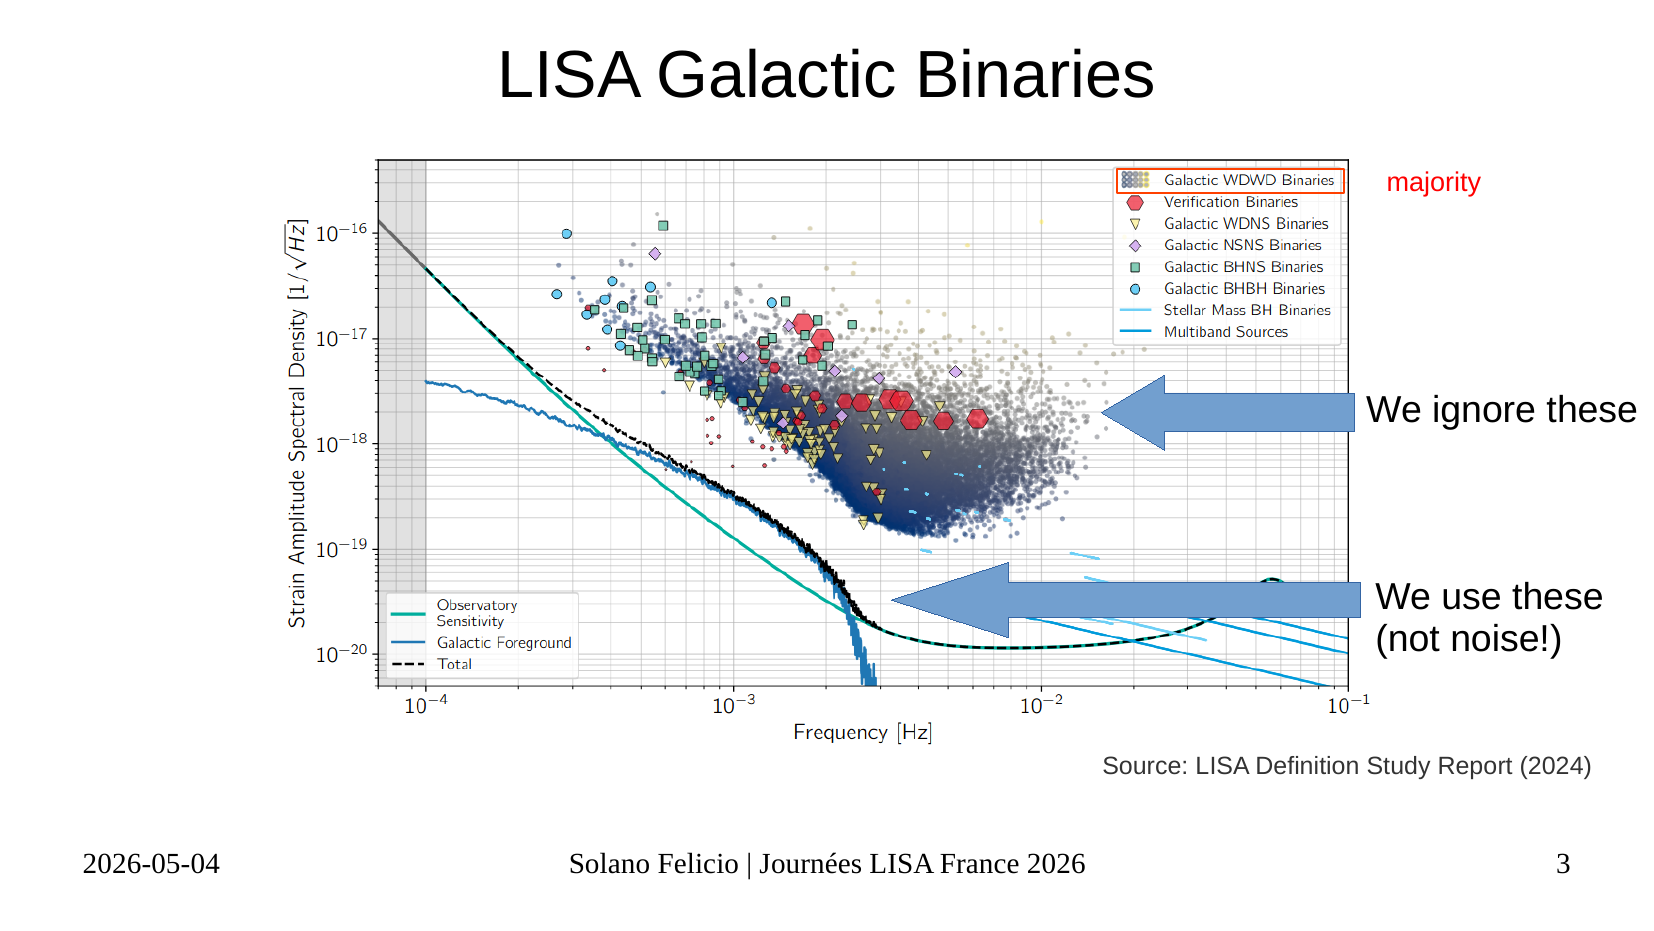

# LISA Galactic Binaries
majority
We ignore these
We use these
(not noise!)
Source: LISA Definition Study Report (2024)
2026-05-04
Solano Felicio | Journées LISA France 2026
3